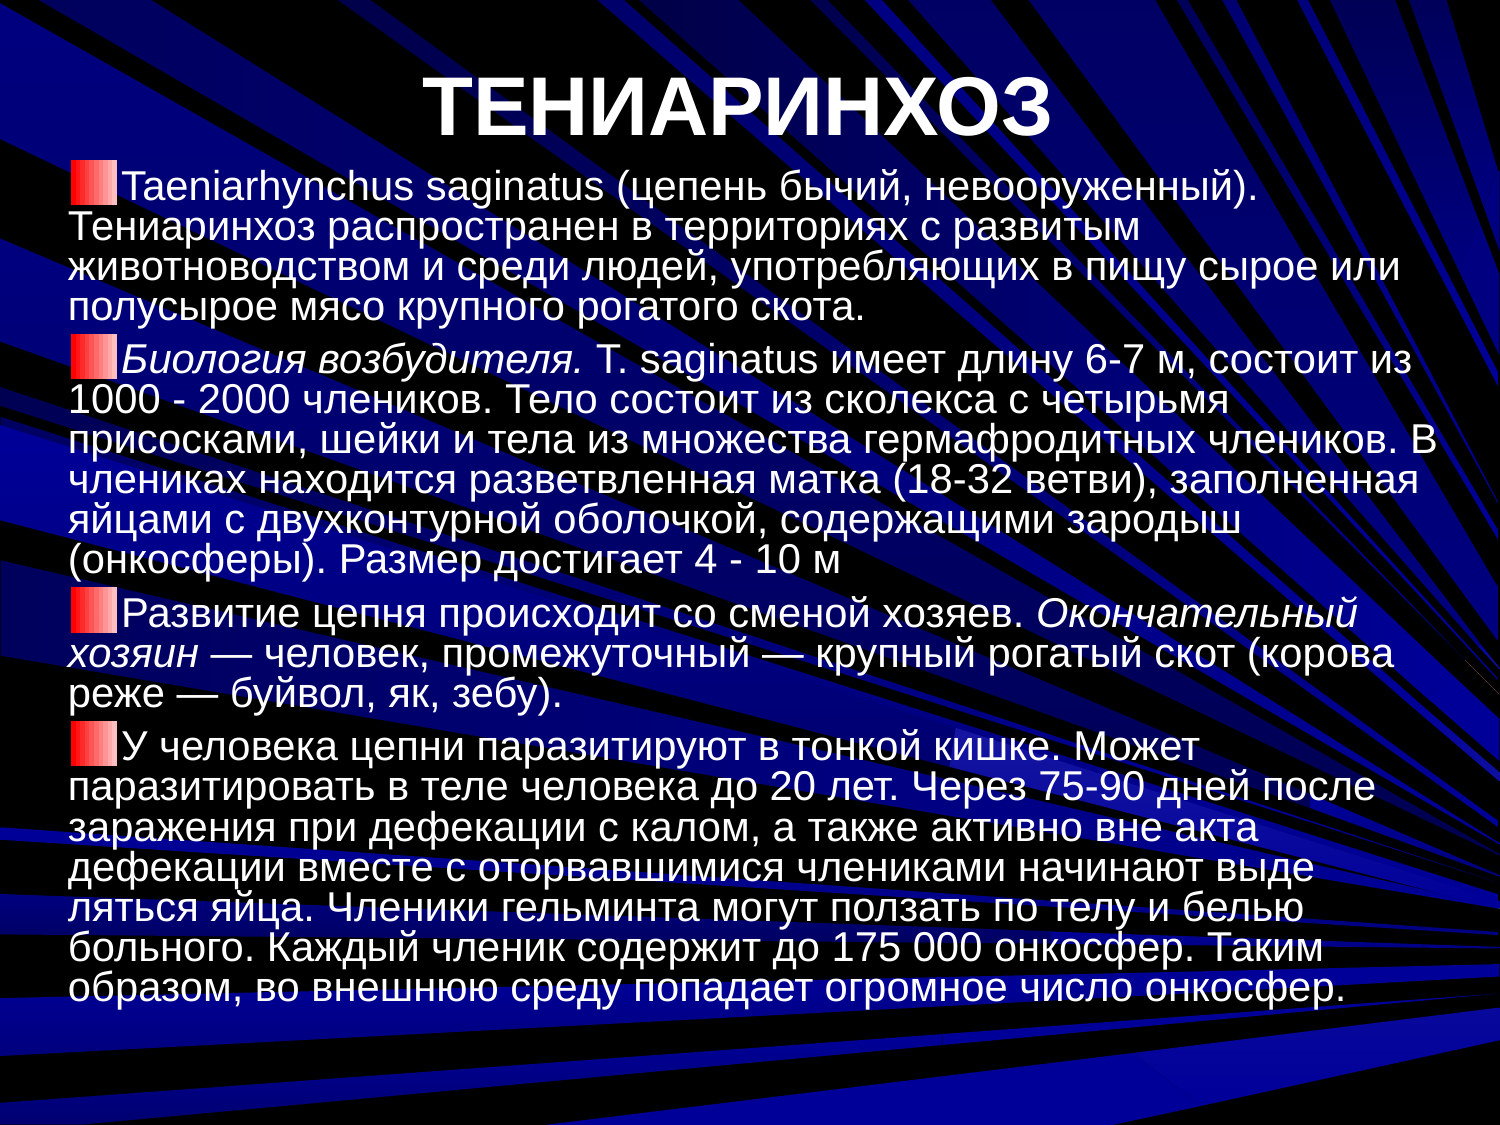

# ТЕНИАРИНХОЗ
Taeniarhynchus saginatus (цепень бычий, невооруженный). Тениаринхоз распространен в терри­ториях с развитым животноводством и среди людей, употребляющих в пищу сырое или полусырое мясо крупного рогатого скота.
Биология возбудителя. Т. saginatus имеет длину 6-7 м, состоит из 1000 - 2000 члеников. Тело состоит из сколекса с четырьмя присосками, шейки и тела из множества гермафродитных члеников. В члениках находится разветвленная матка (18-32 ветви), заполнен­ная яйцами с двухконтурной оболочкой, со­держащими зародыш (онкосферы). Размер достигает 4 - 10 м
Развитие цепня происходит со сменой хозяев. Окончательный хозяин — человек, про­межуточный — крупный рогатый скот (корова реже — буйвол, як, зебу).
У человека цепни па­разитируют в тонкой кишке. Может паразитировать в теле человека до 20 лет. Через 75-90 дней после заражения при дефекации с калом, а также активно вне акта дефекации вместе с оторвавшимися члениками начинают выде­ляться яйца. Членики гельминта могут ползать по телу и белью больного. Каждый членик со­держит до 175 000 онкосфер. Таким образом, во внешнюю среду попадает огромное число онкосфер.